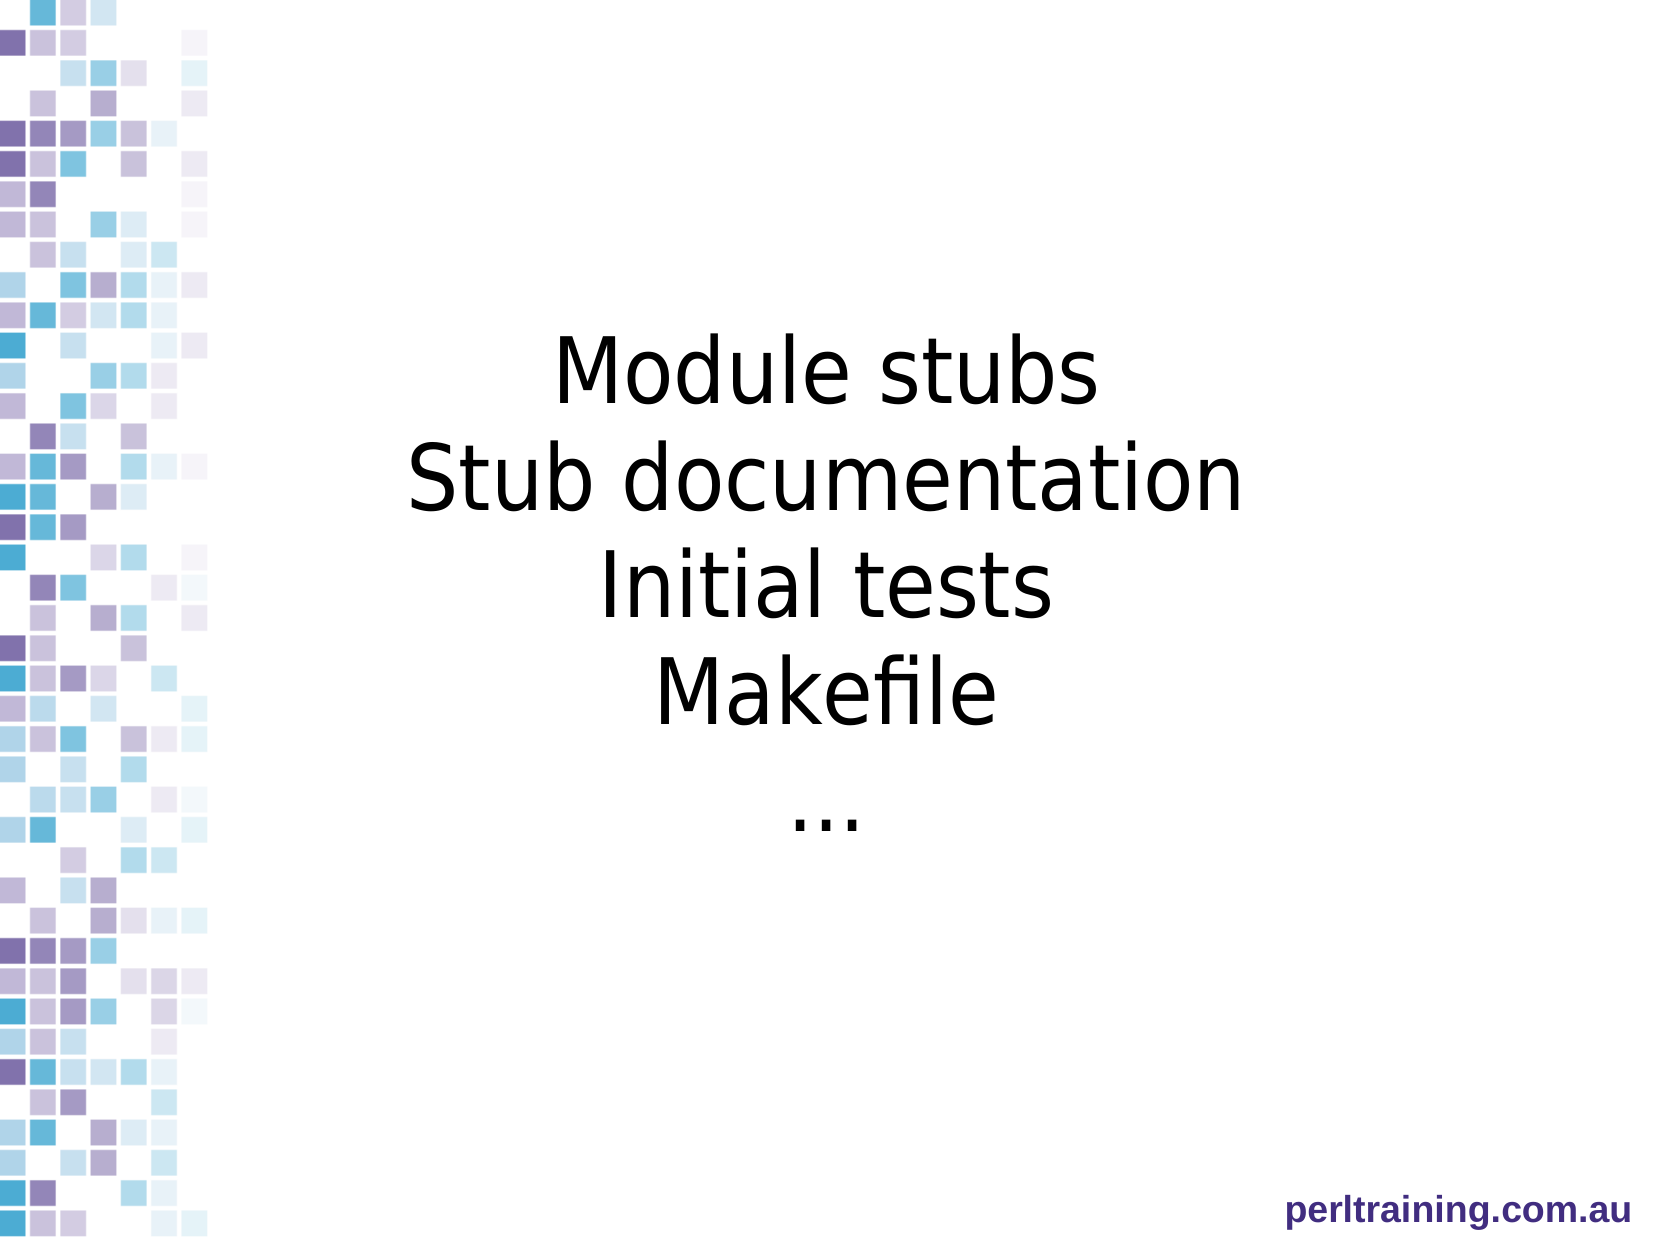

# Module stubs Stub documentation Initial tests Makefile ...